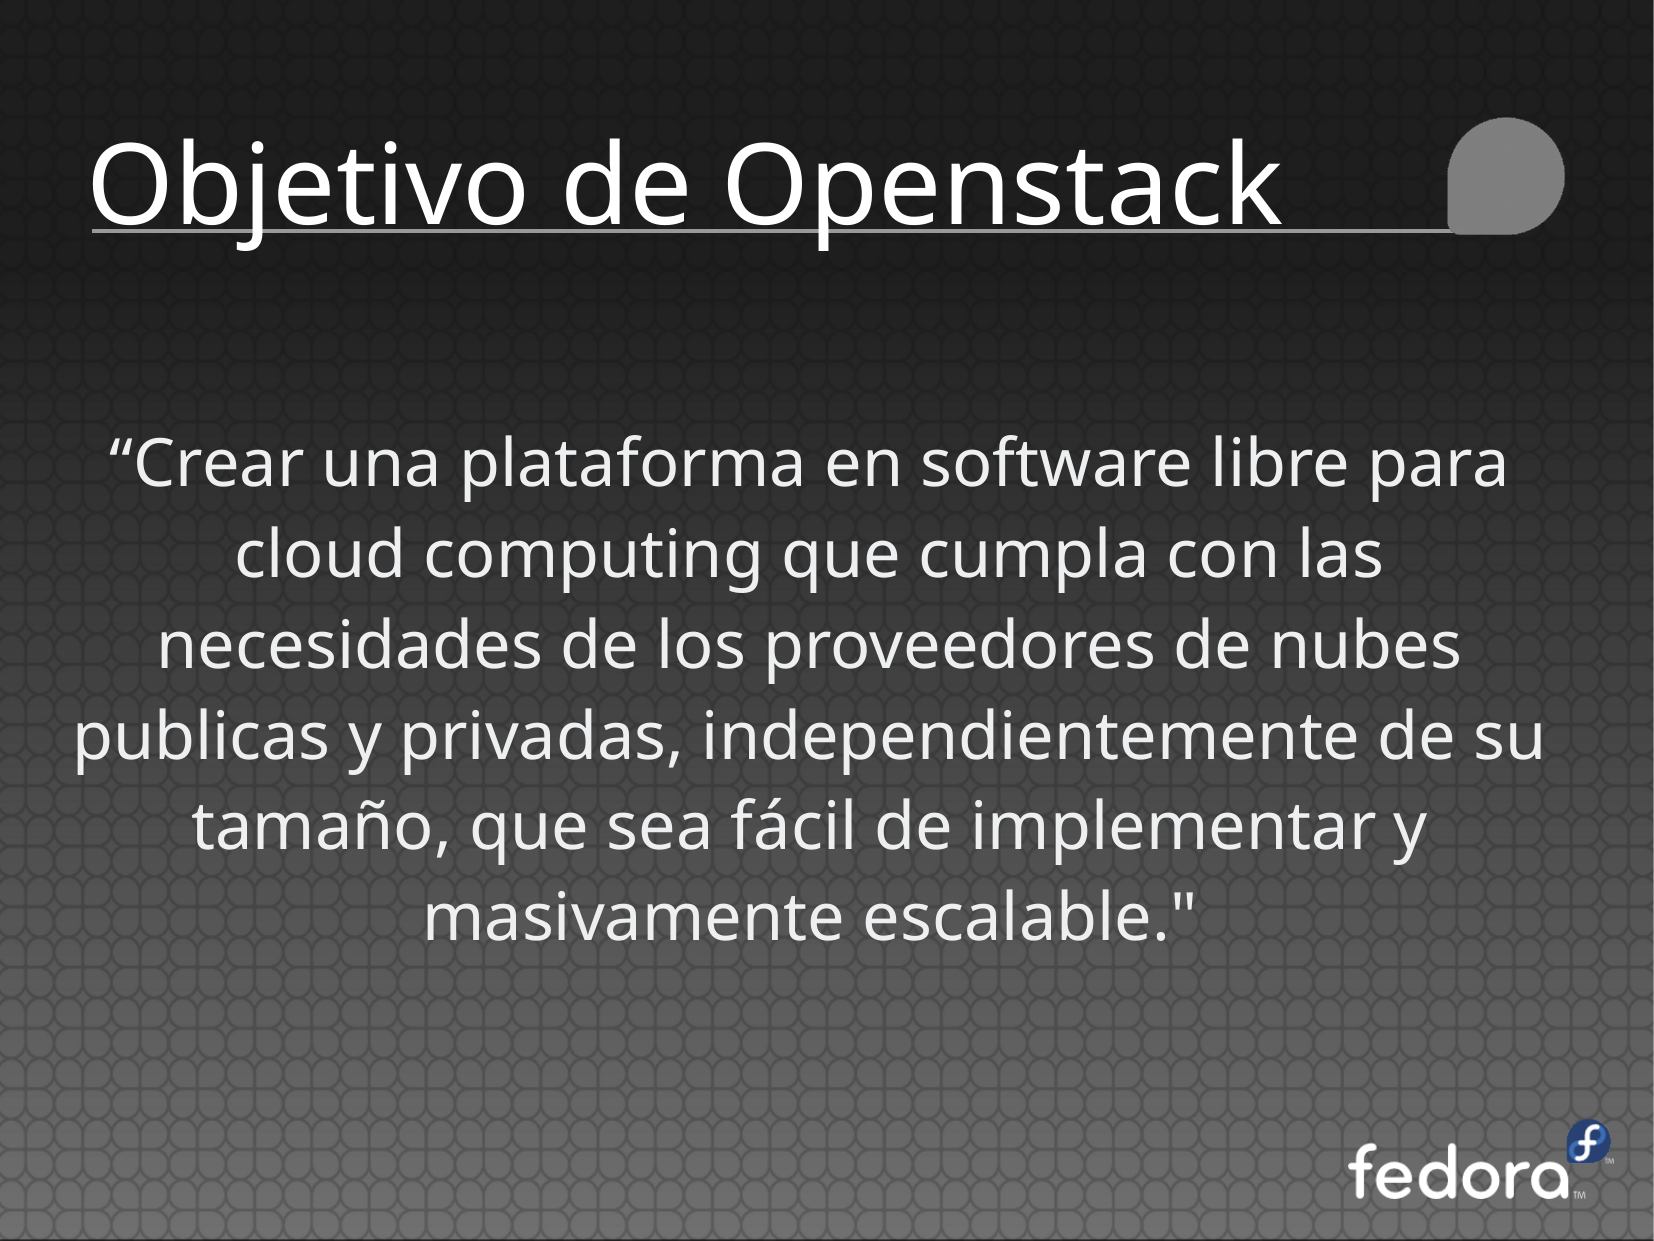

# Objetivo de Openstack
“Crear una plataforma en software libre para cloud computing que cumpla con las necesidades de los proveedores de nubes publicas y privadas, independientemente de su tamaño, que sea fácil de implementar y masivamente escalable."